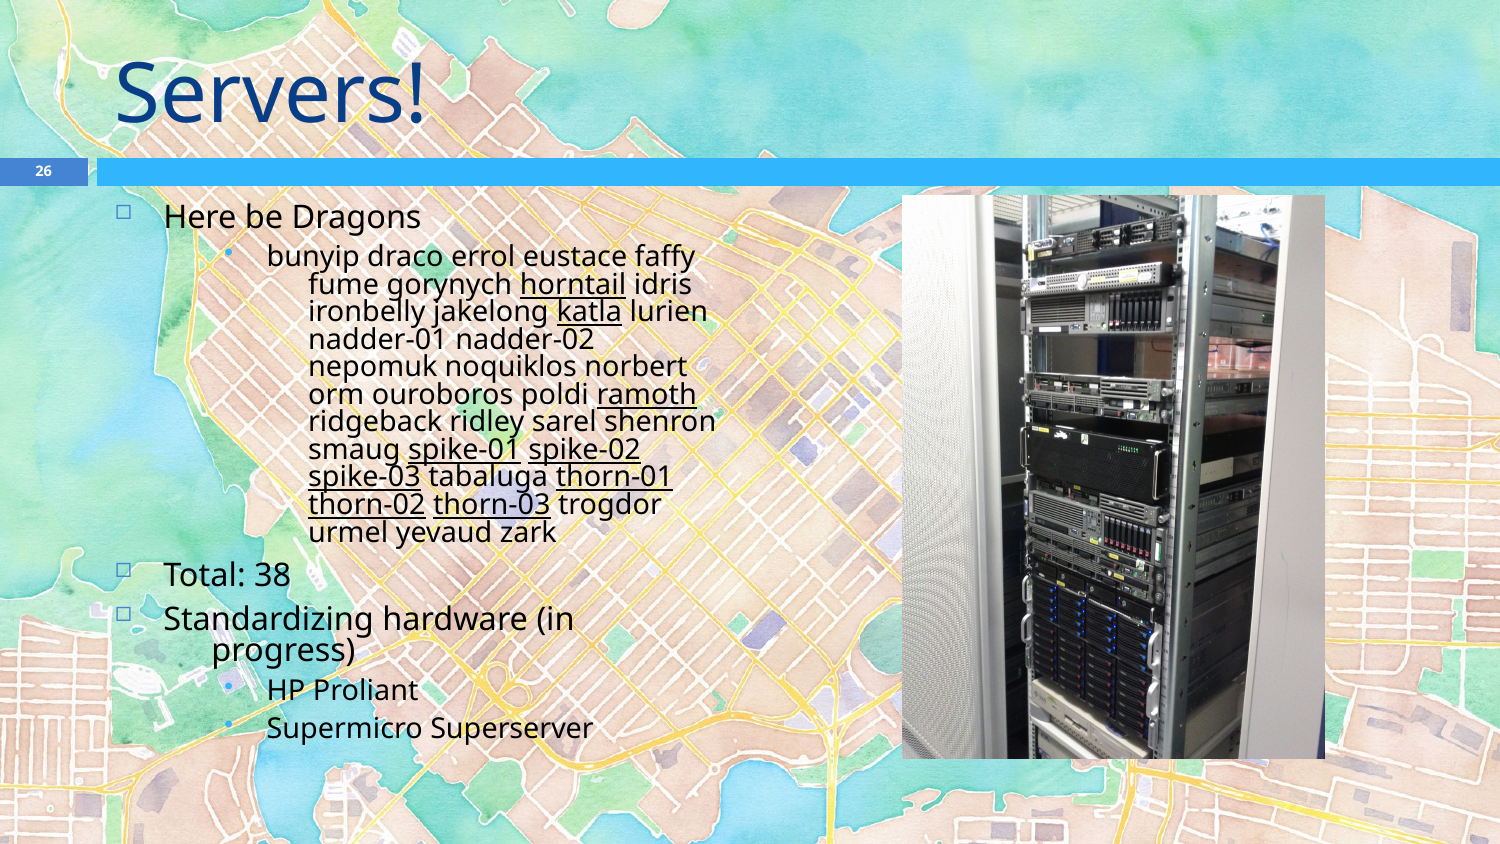

# Servers!
Here be Dragons
bunyip draco errol eustace faffy fume gorynych horntail idris ironbelly jakelong katla lurien nadder-01 nadder-02 nepomuk noquiklos norbert orm ouroboros poldi ramoth ridgeback ridley sarel shenron smaug spike-01 spike-02 spike-03 tabaluga thorn-01 thorn-02 thorn-03 trogdor urmel yevaud zark
Total: 38
Standardizing hardware (in progress)
HP Proliant
Supermicro Superserver